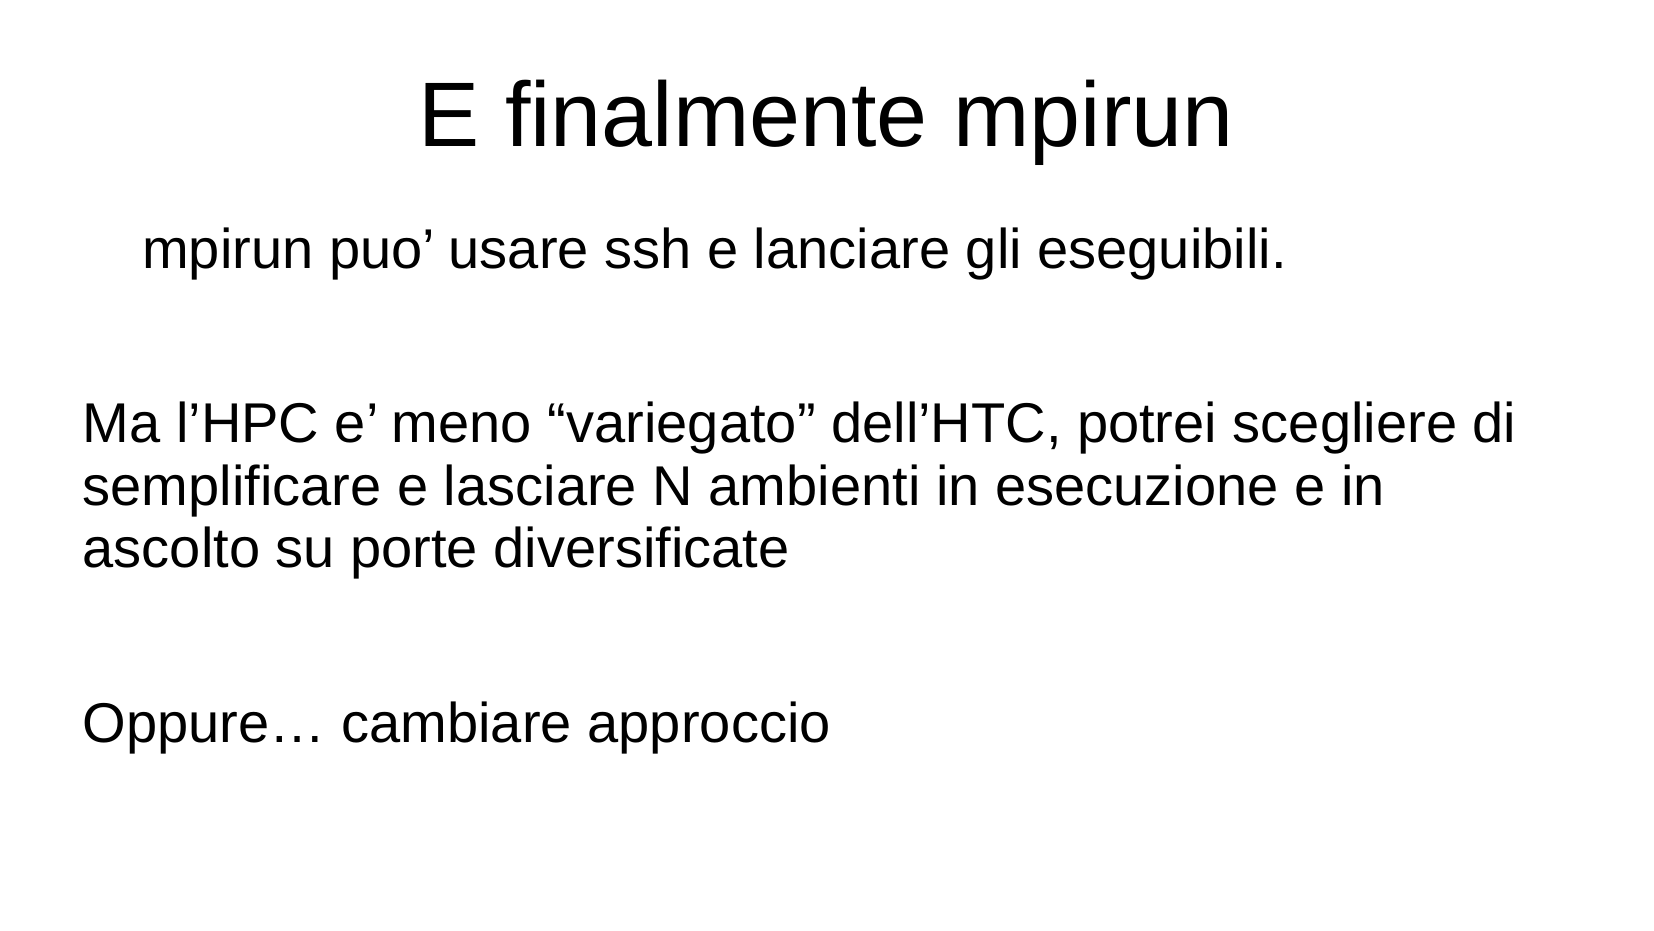

# E finalmente mpirun
mpirun puo’ usare ssh e lanciare gli eseguibili.
Ma l’HPC e’ meno “variegato” dell’HTC, potrei scegliere di semplificare e lasciare N ambienti in esecuzione e in ascolto su porte diversificate
Oppure… cambiare approccio